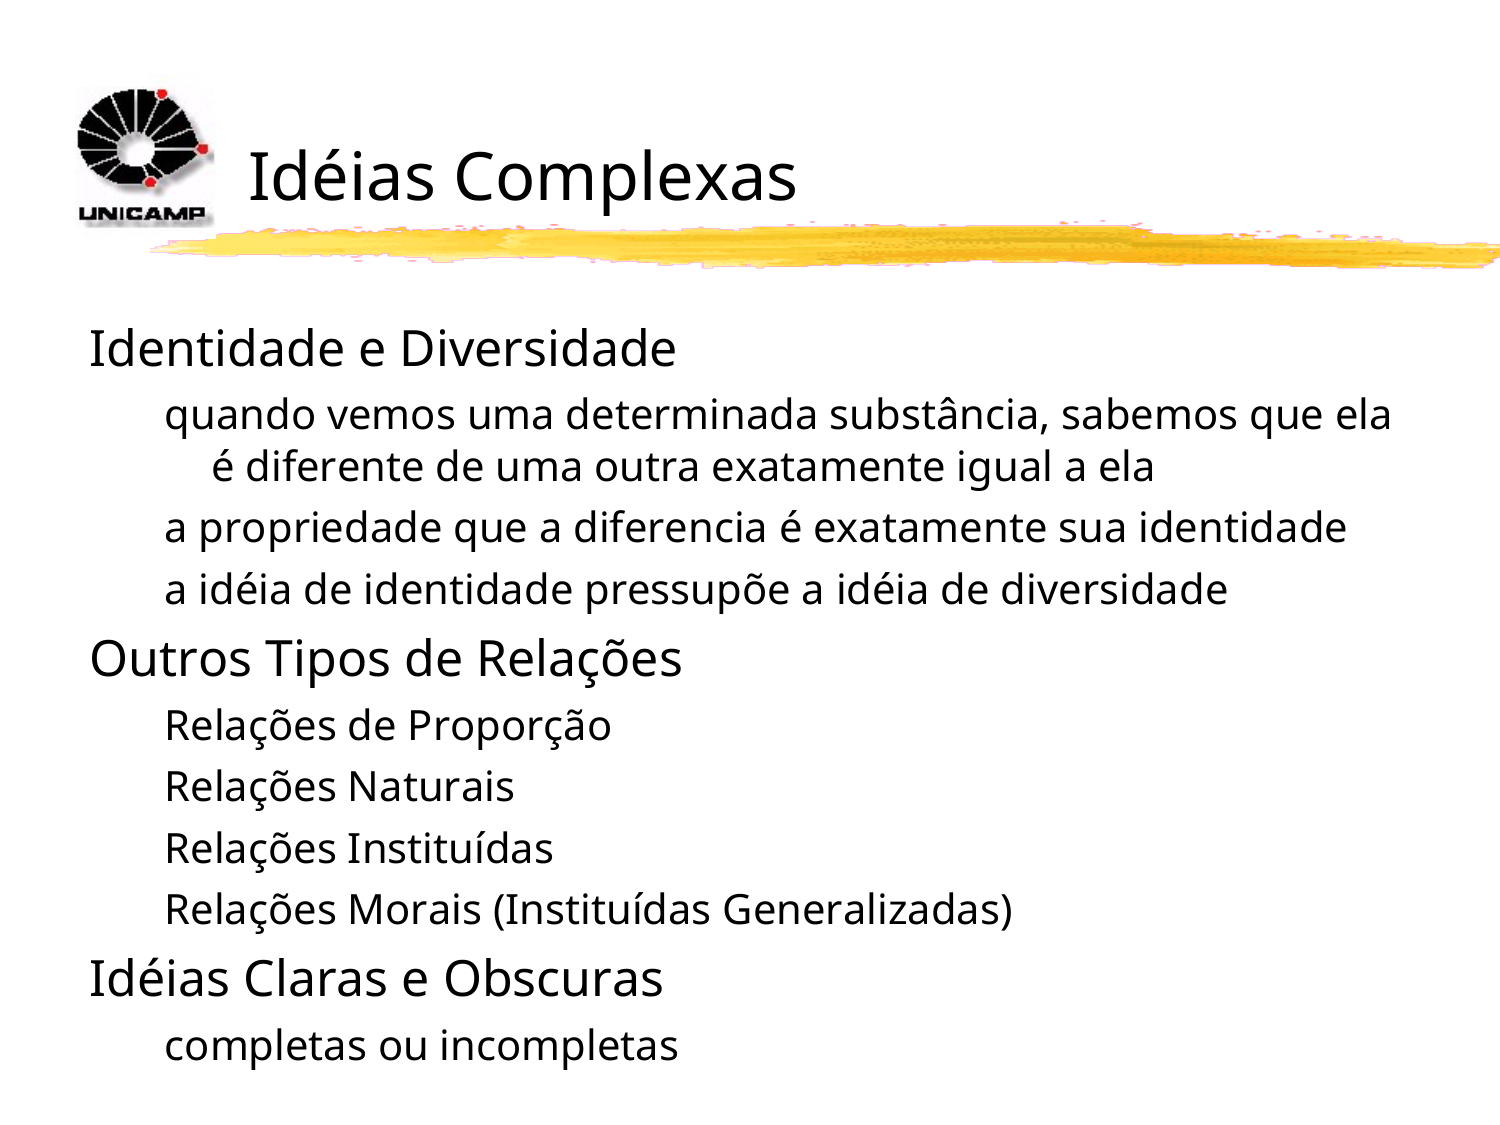

# Idéias Complexas
Identidade e Diversidade
quando vemos uma determinada substância, sabemos que ela é diferente de uma outra exatamente igual a ela
a propriedade que a diferencia é exatamente sua identidade
a idéia de identidade pressupõe a idéia de diversidade
Outros Tipos de Relações
Relações de Proporção
Relações Naturais
Relações Instituídas
Relações Morais (Instituídas Generalizadas)
Idéias Claras e Obscuras
completas ou incompletas